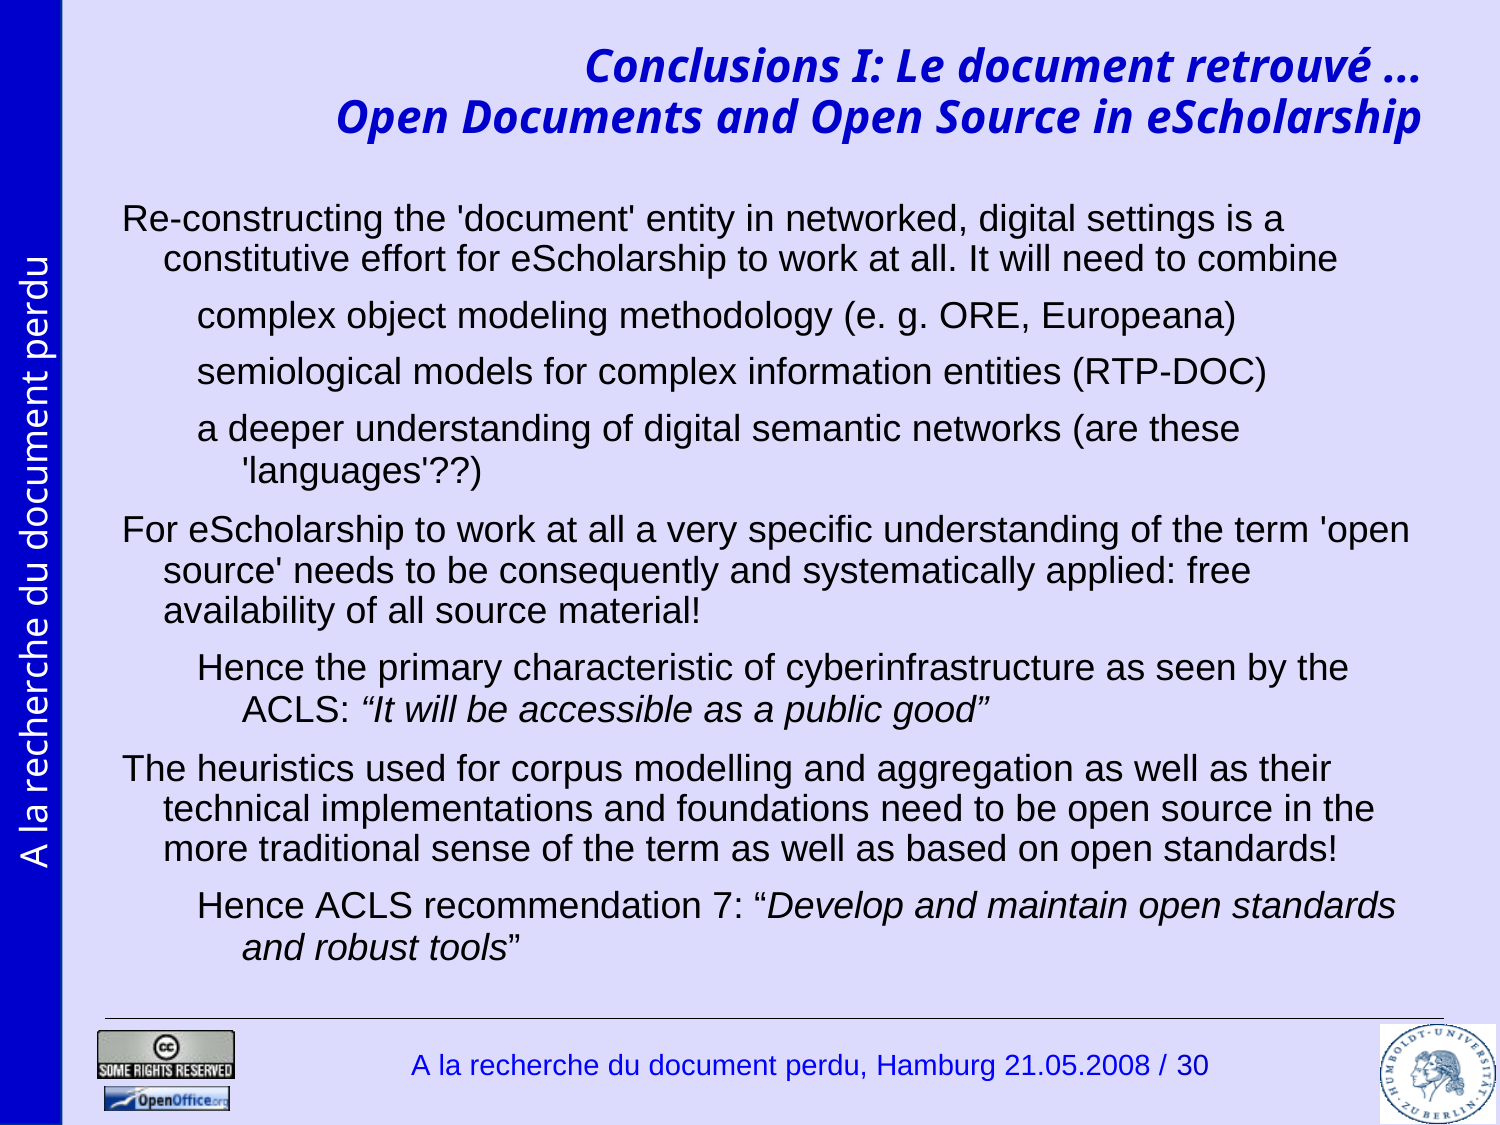

# Conclusions I: Le document retrouvé ... Open Documents and Open Source in eScholarship
Re-constructing the 'document' entity in networked, digital settings is a constitutive effort for eScholarship to work at all. It will need to combine
complex object modeling methodology (e. g. ORE, Europeana)
semiological models for complex information entities (RTP-DOC)
a deeper understanding of digital semantic networks (are these 'languages'??)
For eScholarship to work at all a very specific understanding of the term 'open source' needs to be consequently and systematically applied: free availability of all source material!
Hence the primary characteristic of cyberinfrastructure as seen by the ACLS: “It will be accessible as a public good”
The heuristics used for corpus modelling and aggregation as well as their technical implementations and foundations need to be open source in the more traditional sense of the term as well as based on open standards!
Hence ACLS recommendation 7: “Develop and maintain open standards and robust tools”